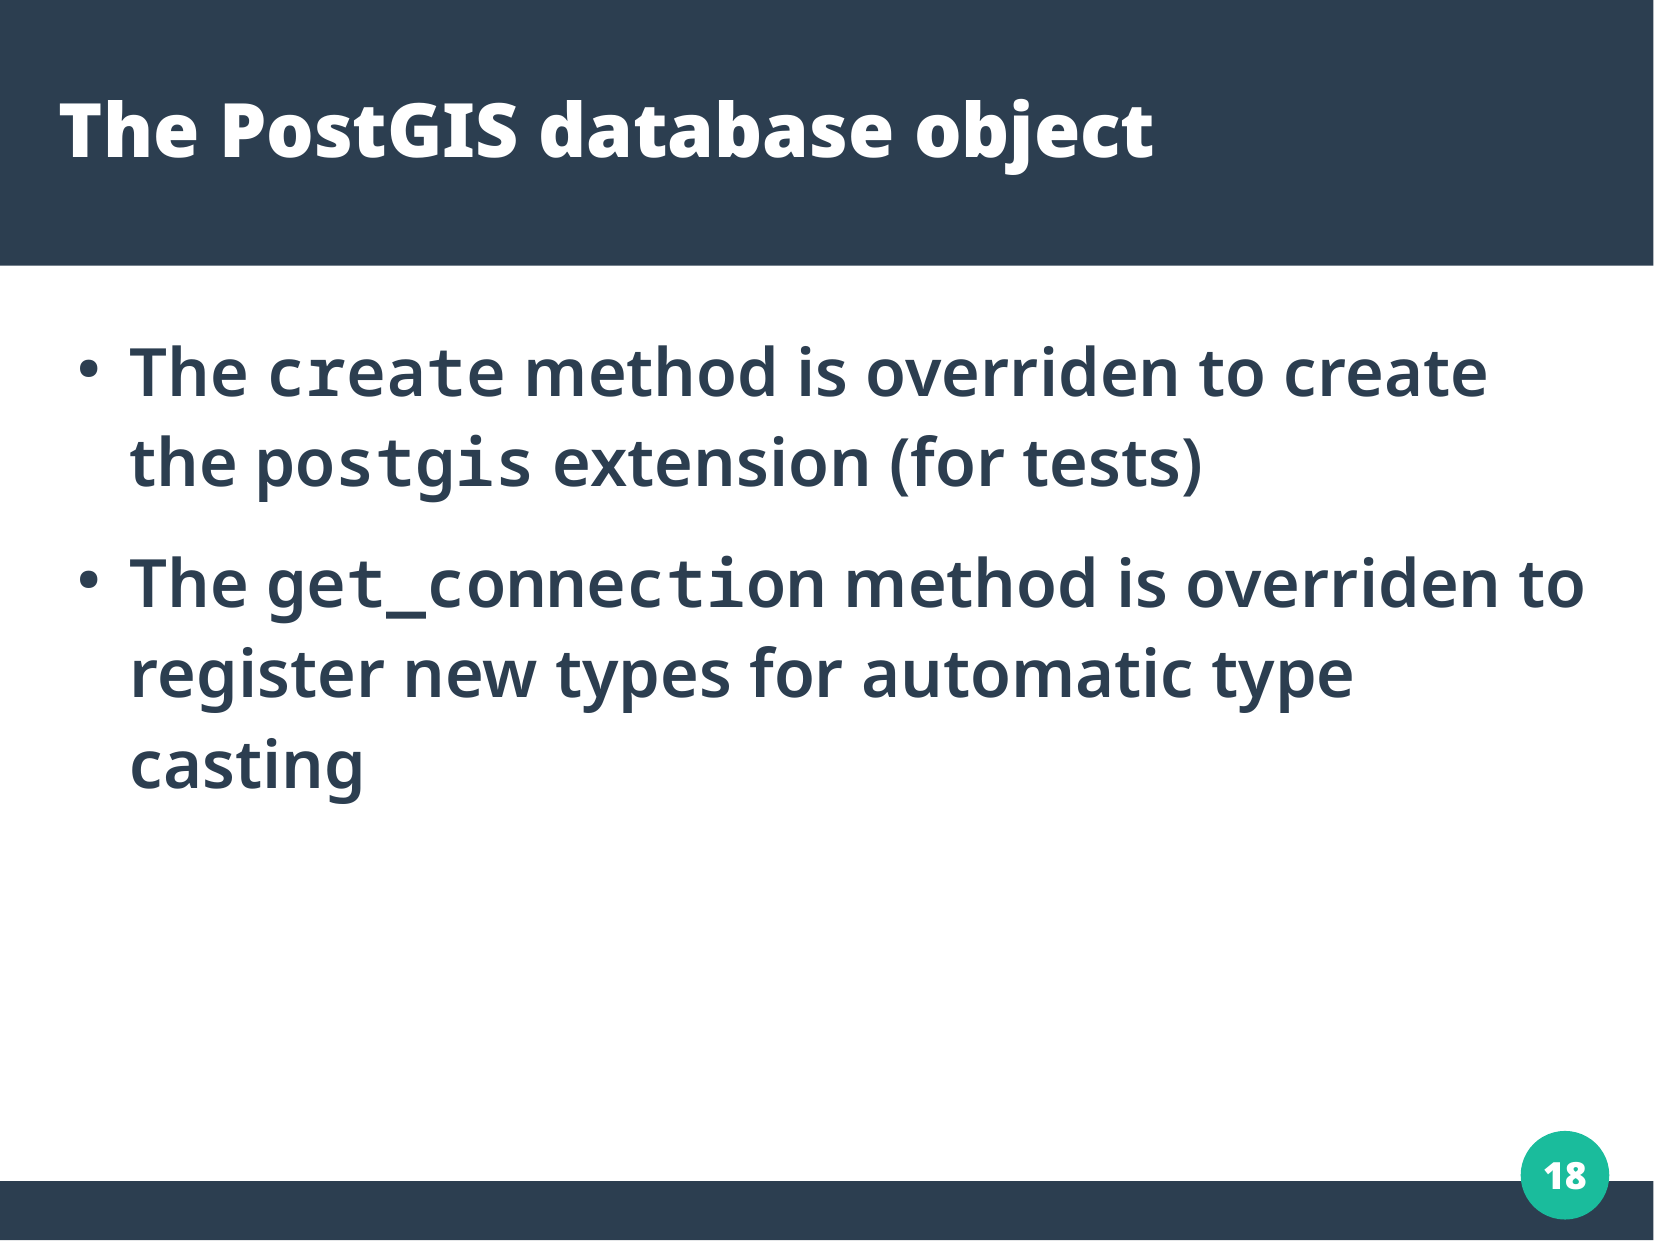

# The PostGIS database object
The create method is overriden to create the postgis extension (for tests)
The get_connection method is overriden to register new types for automatic type casting
18